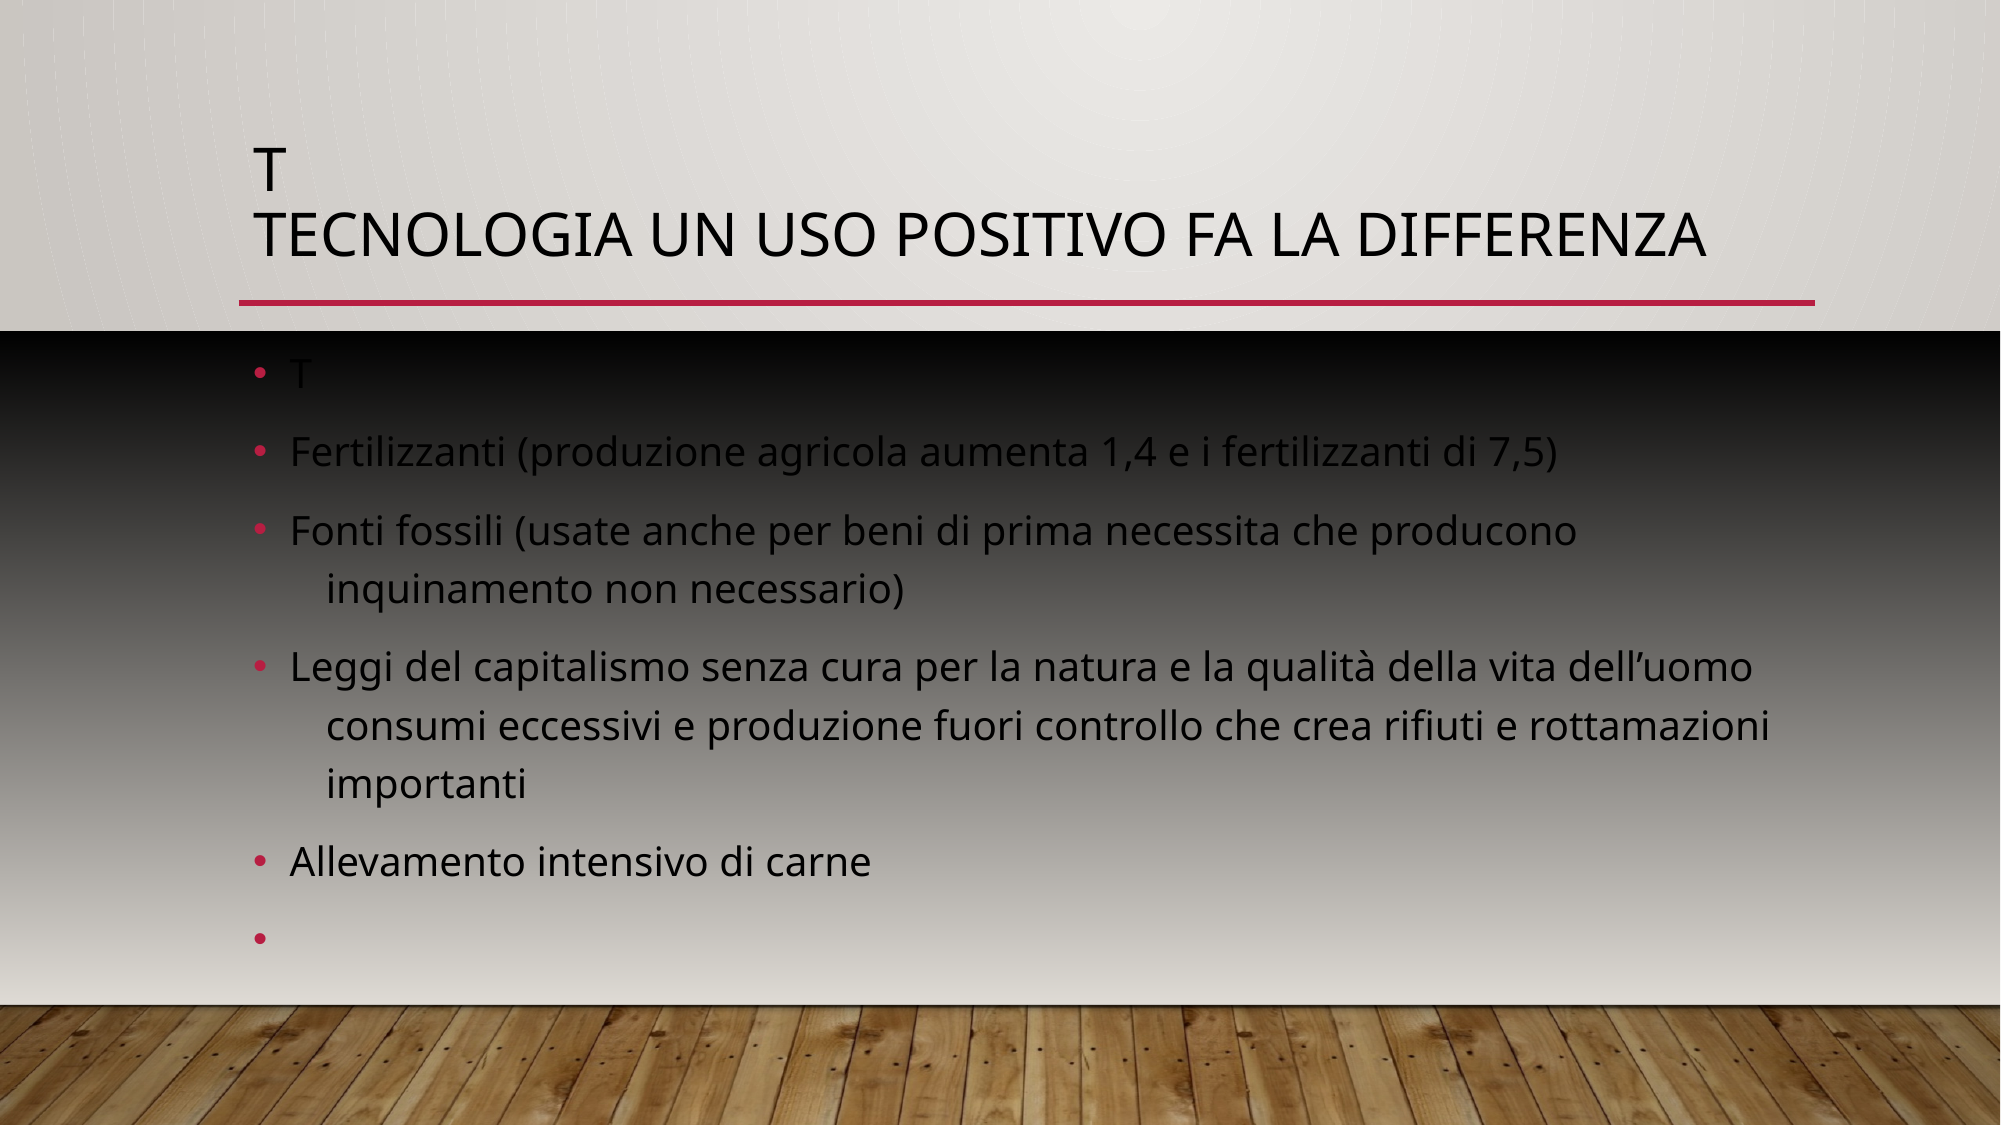

# T tecnologia un uso positivo fa la differenza
T
Fertilizzanti (produzione agricola aumenta 1,4 e i fertilizzanti di 7,5)
Fonti fossili (usate anche per beni di prima necessita che producono inquinamento non necessario)
Leggi del capitalismo senza cura per la natura e la qualità della vita dell’uomo consumi eccessivi e produzione fuori controllo che crea rifiuti e rottamazioni importanti
Allevamento intensivo di carne